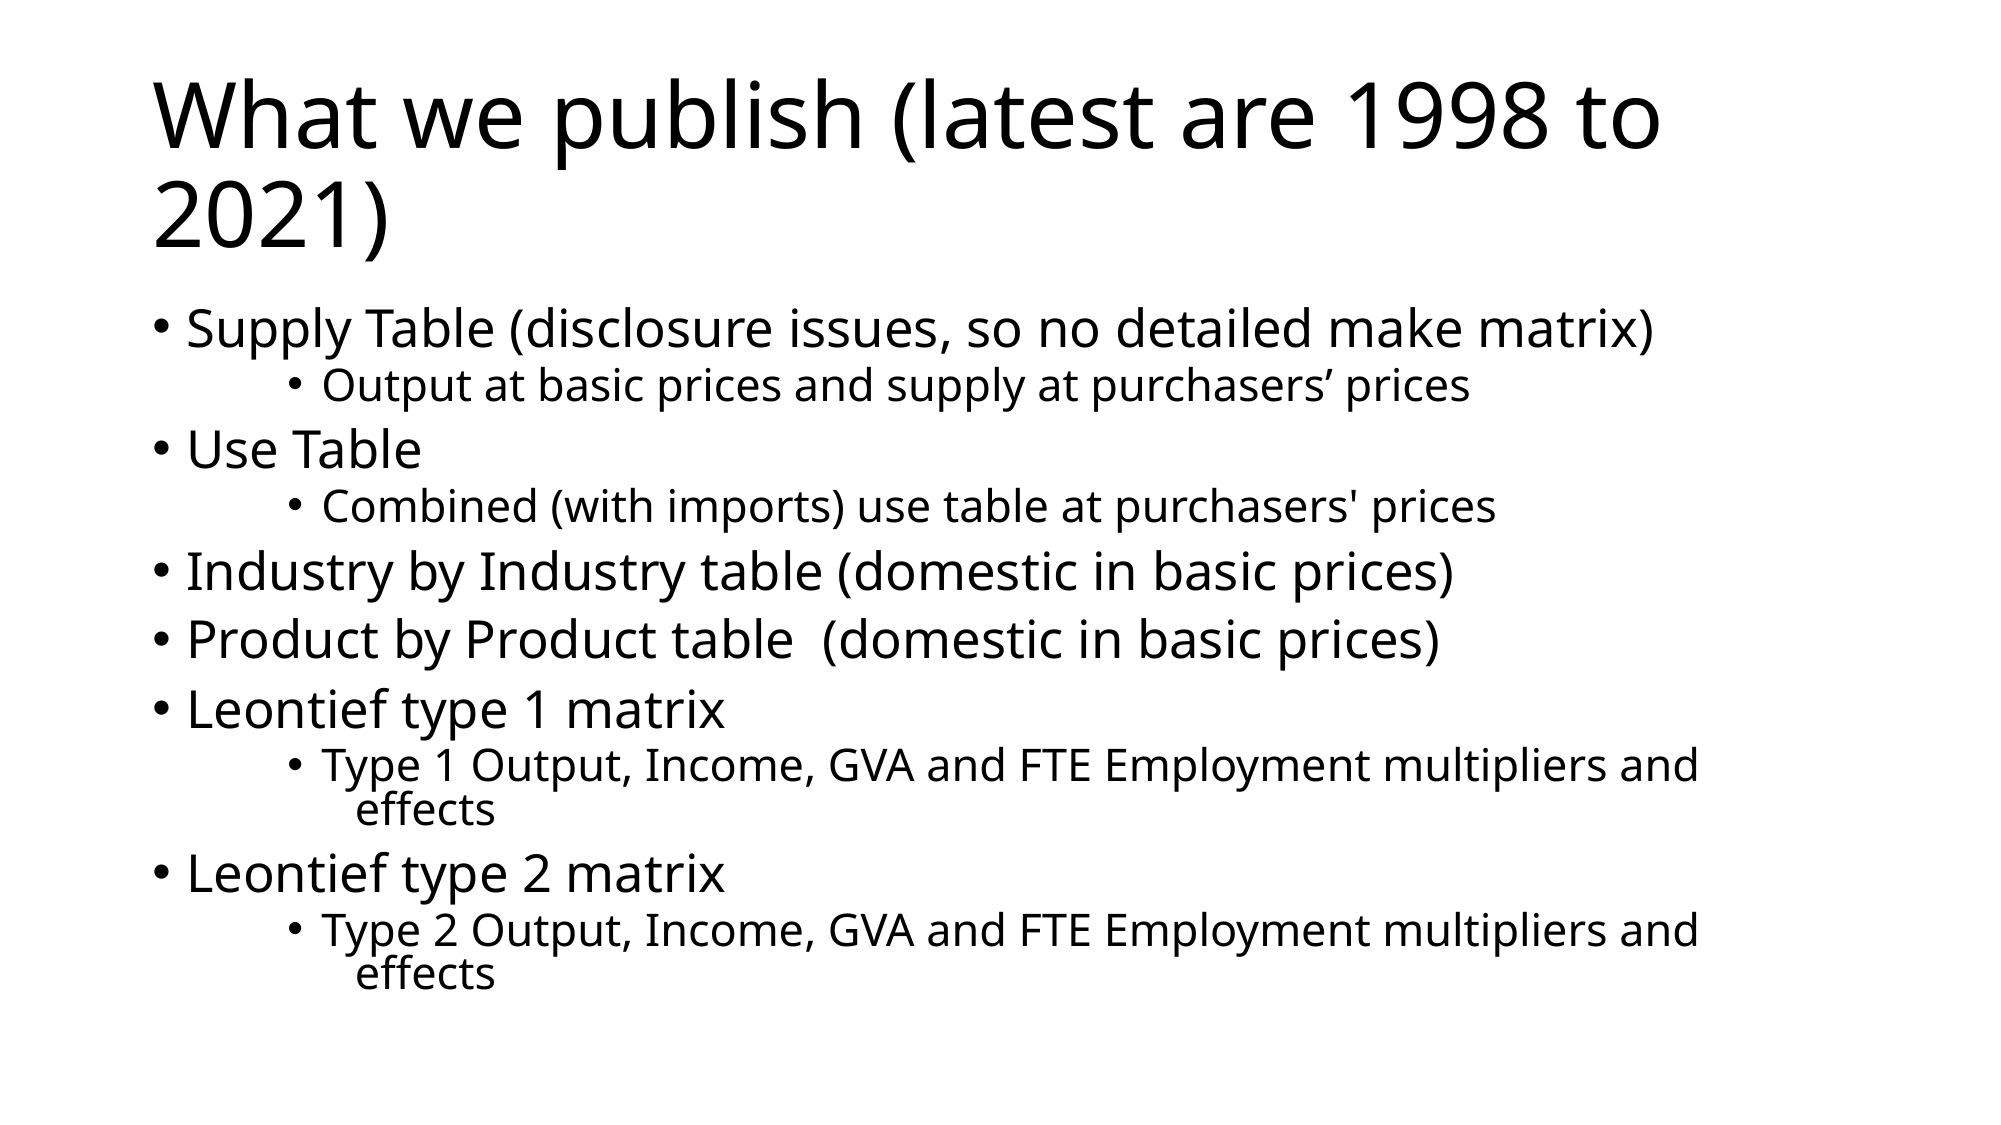

# What we publish (latest are 1998 to 2021)
Supply Table (disclosure issues, so no detailed make matrix)
Output at basic prices and supply at purchasers’ prices
Use Table
Combined (with imports) use table at purchasers' prices
Industry by Industry table (domestic in basic prices)
Product by Product table (domestic in basic prices)
Leontief type 1 matrix
Type 1 Output, Income, GVA and FTE Employment multipliers and effects
Leontief type 2 matrix
Type 2 Output, Income, GVA and FTE Employment multipliers and effects